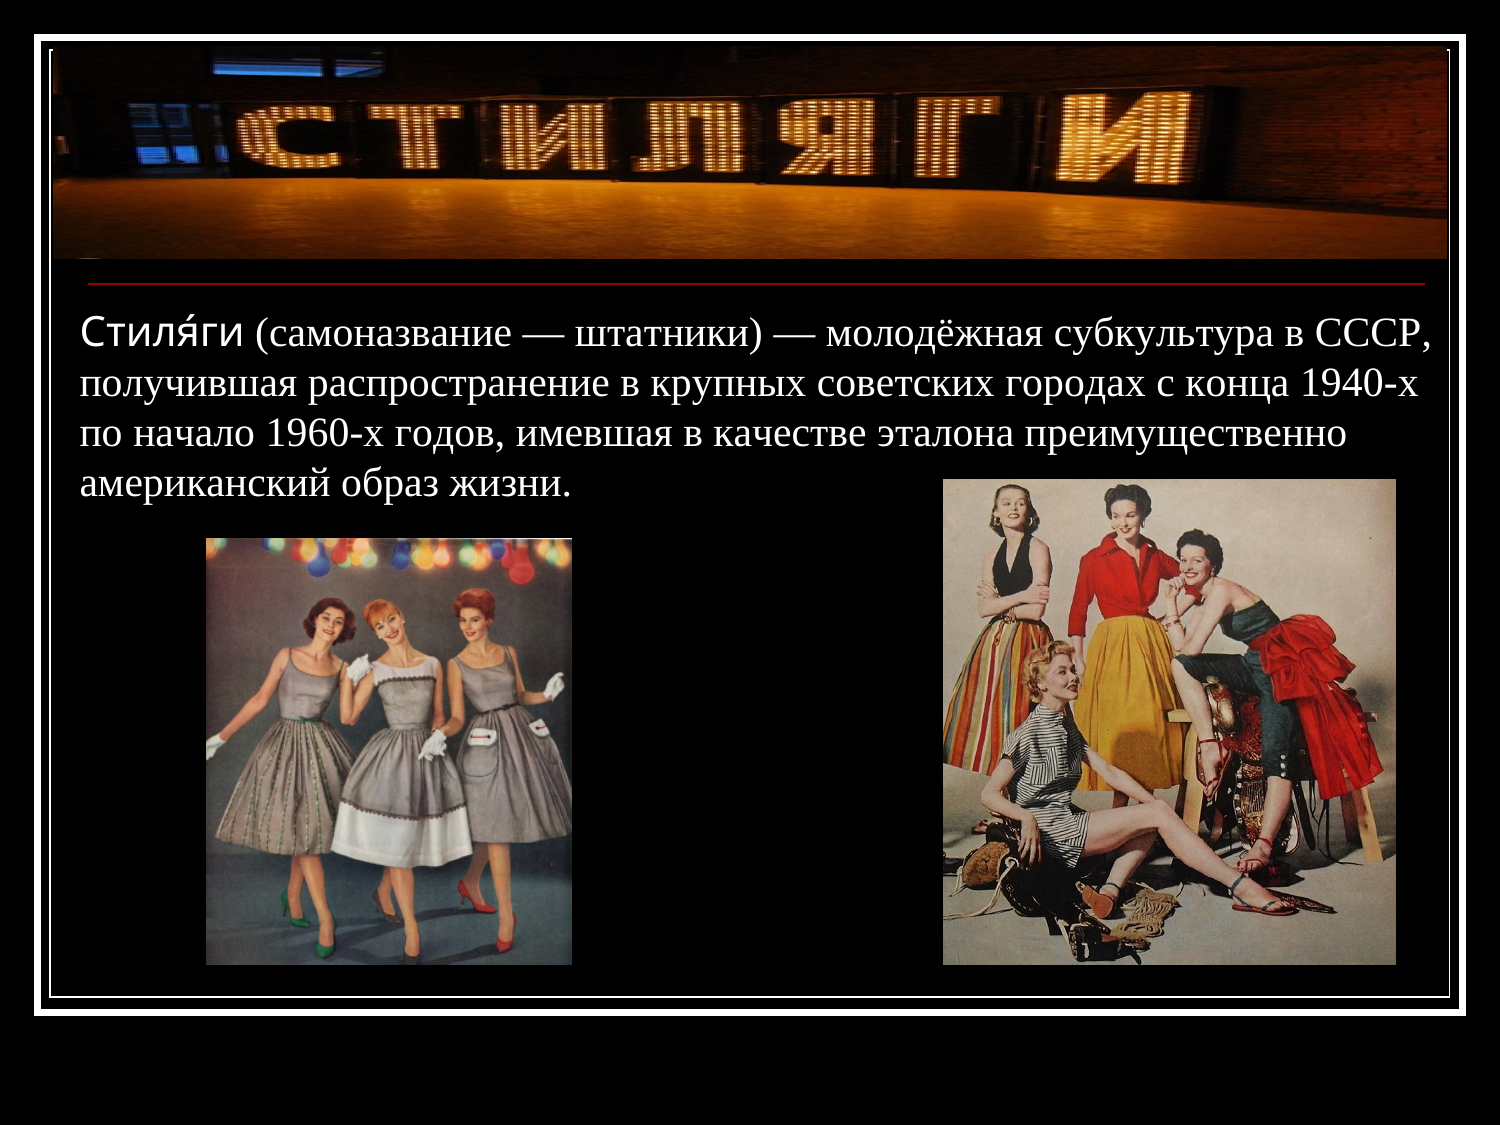

Стиля́ги (самоназвание — штатники) — молодёжная субкультура в СССР, получившая распространение в крупных советских городах с конца 1940-х по начало 1960-х годов, имевшая в качестве эталона преимущественно американский образ жизни.